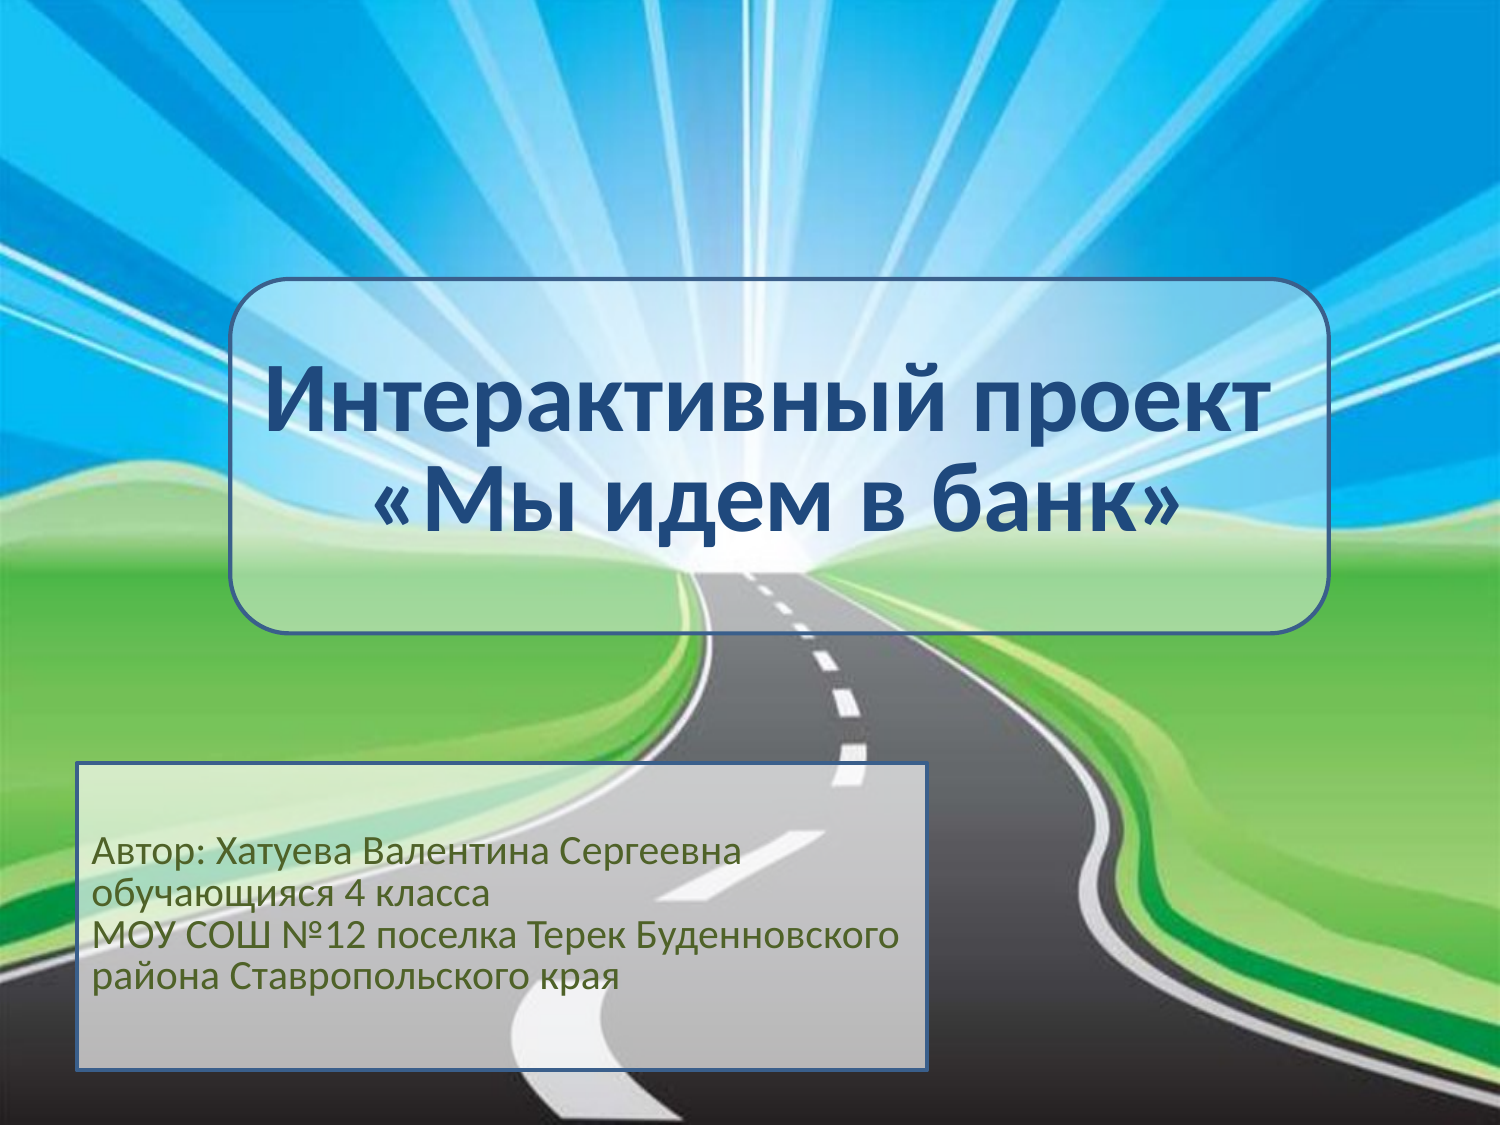

Интерактивный проект
«Мы идем в банк»
Автор: Хатуева Валентина Сергеевна
обучающияся 4 класса
МОУ СОШ №12 поселка Терек Буденновского района Ставропольского края